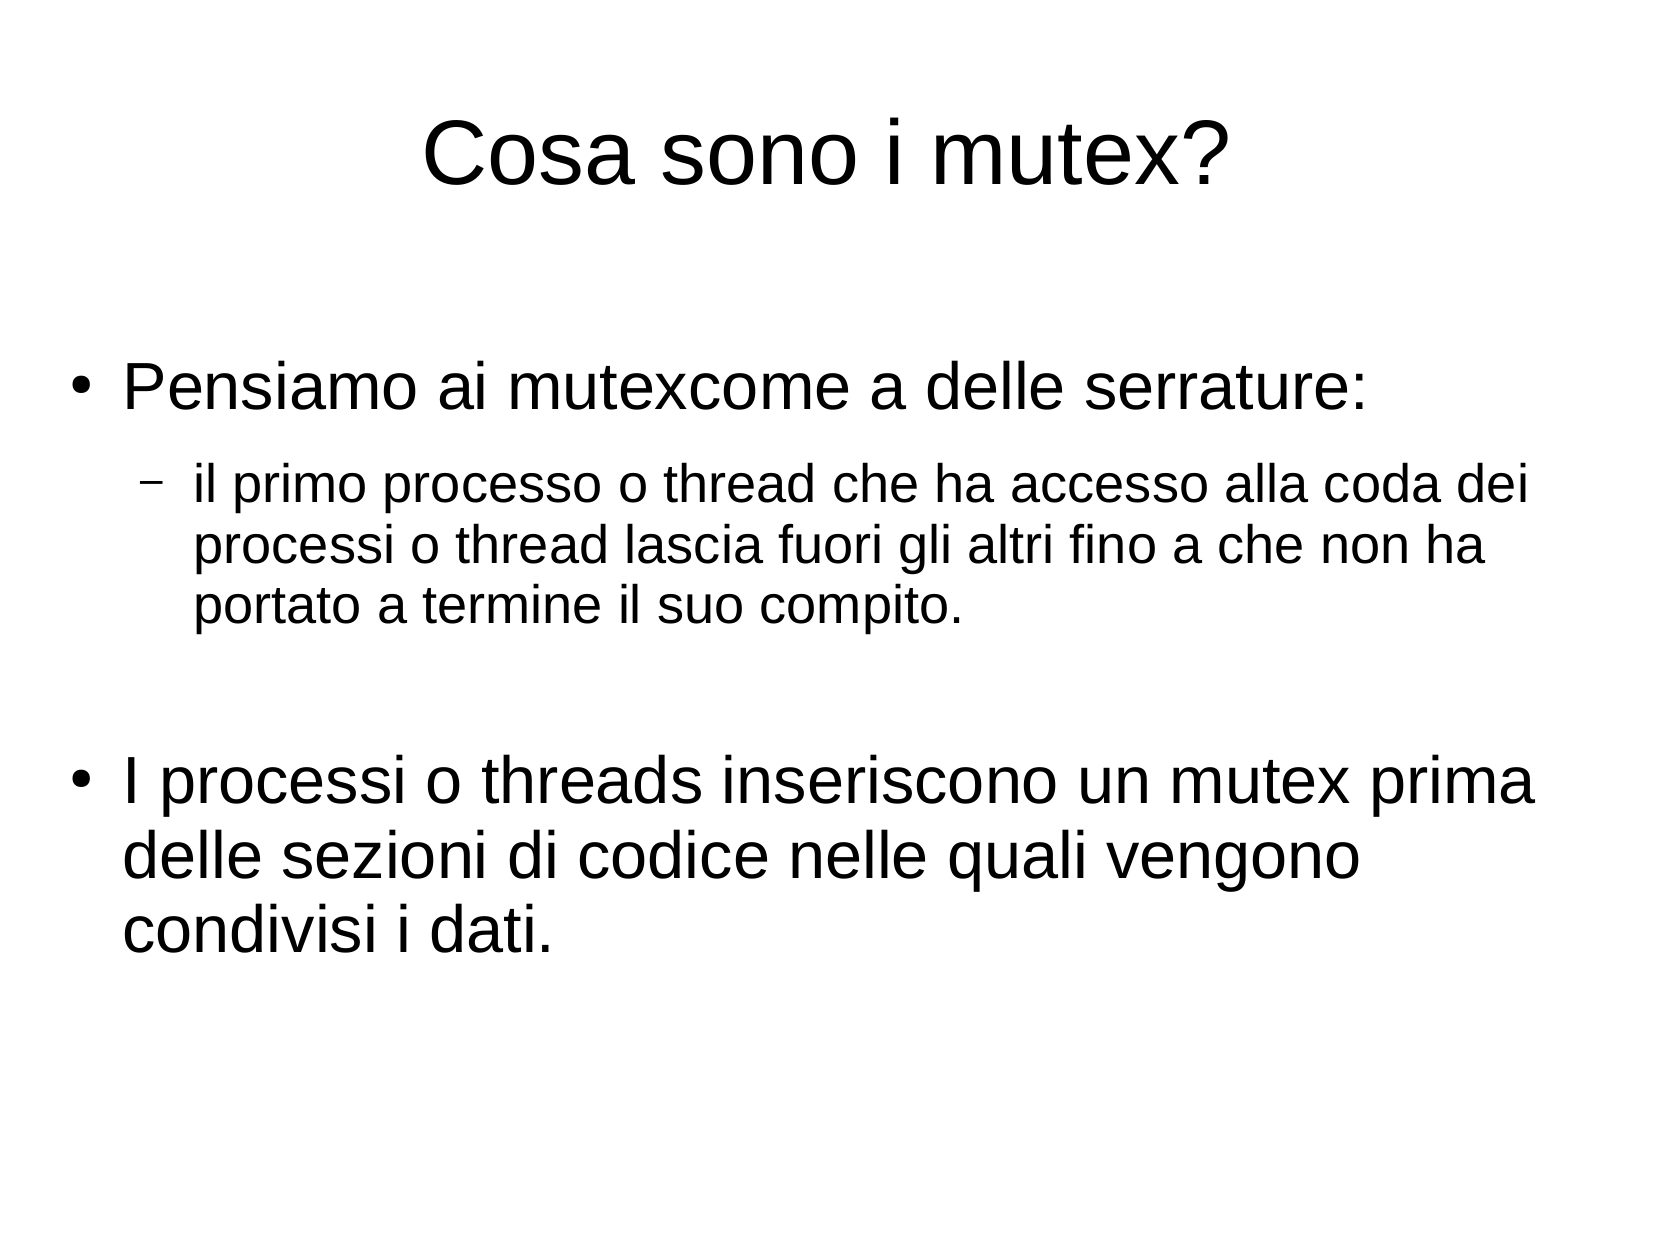

# Cosa sono i mutex?
Pensiamo ai mutexcome a delle serrature:
il primo processo o thread che ha accesso alla coda dei processi o thread lascia fuori gli altri fino a che non ha portato a termine il suo compito.
I processi o threads inseriscono un mutex prima delle sezioni di codice nelle quali vengono condivisi i dati.